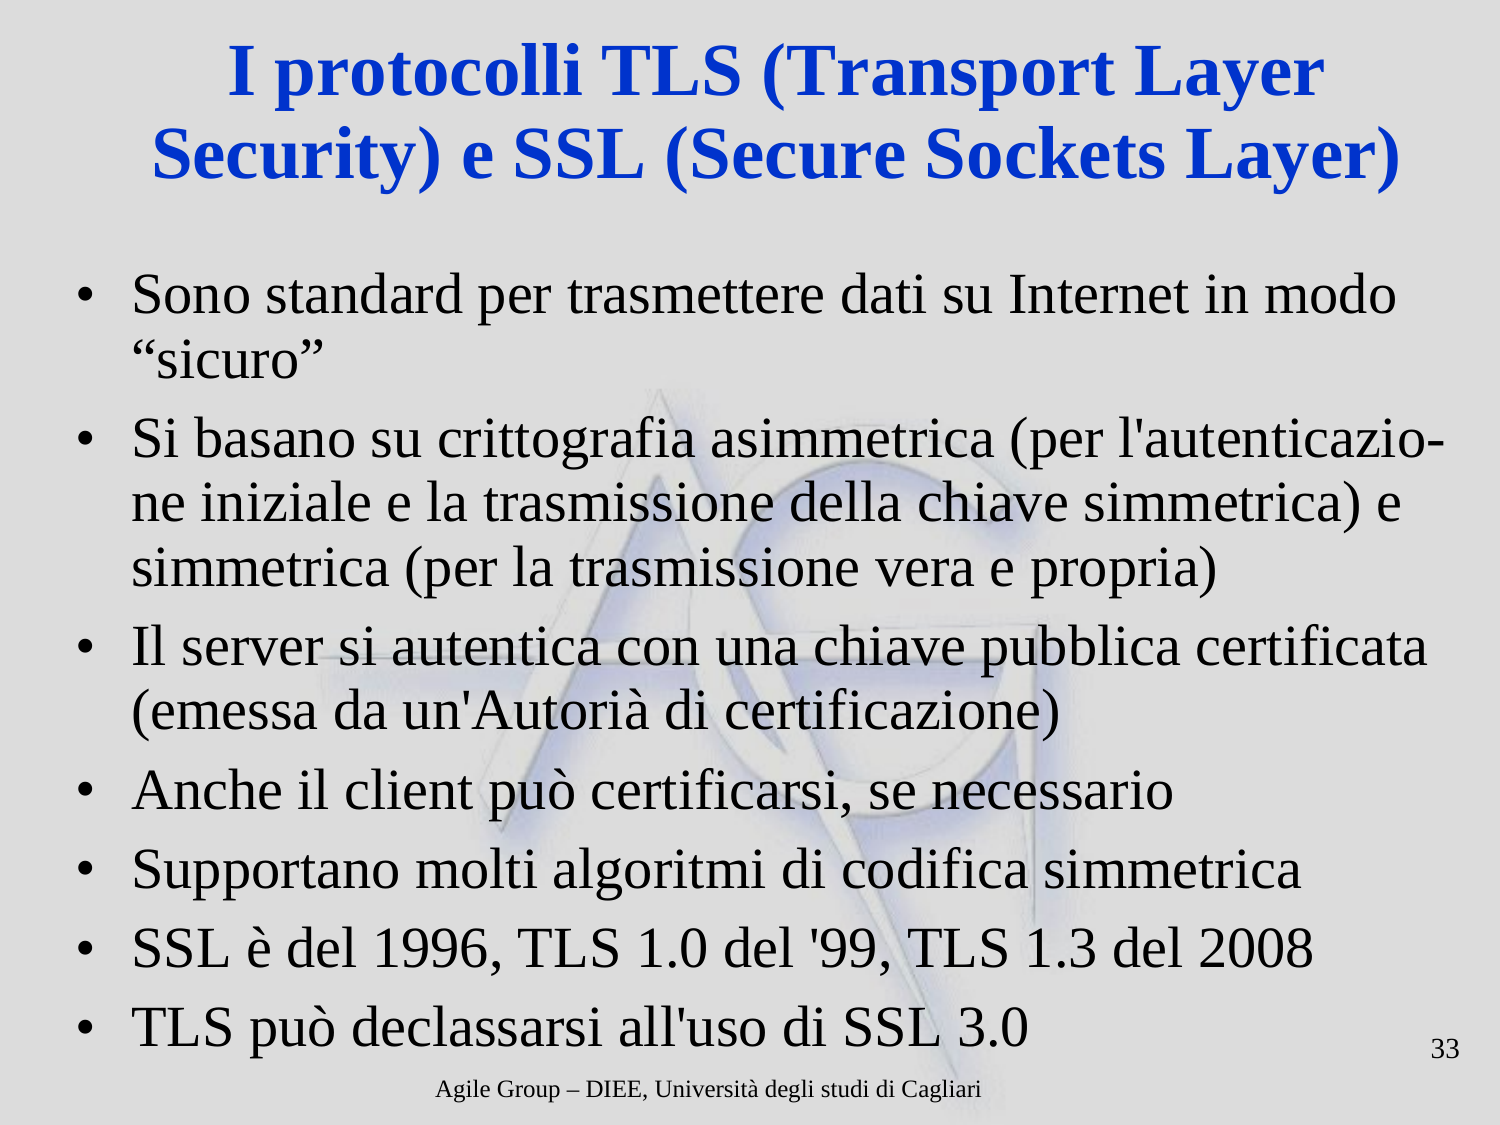

# I protocolli TLS (Transport Layer Security) e SSL (Secure Sockets Layer)
Sono standard per trasmettere dati su Internet in modo “sicuro”
Si basano su crittografia asimmetrica (per l'autenticazio-ne iniziale e la trasmissione della chiave simmetrica) e simmetrica (per la trasmissione vera e propria)
Il server si autentica con una chiave pubblica certificata (emessa da un'Autorià di certificazione)
Anche il client può certificarsi, se necessario
Supportano molti algoritmi di codifica simmetrica
SSL è del 1996, TLS 1.0 del '99, TLS 1.3 del 2008
TLS può declassarsi all'uso di SSL 3.0
33